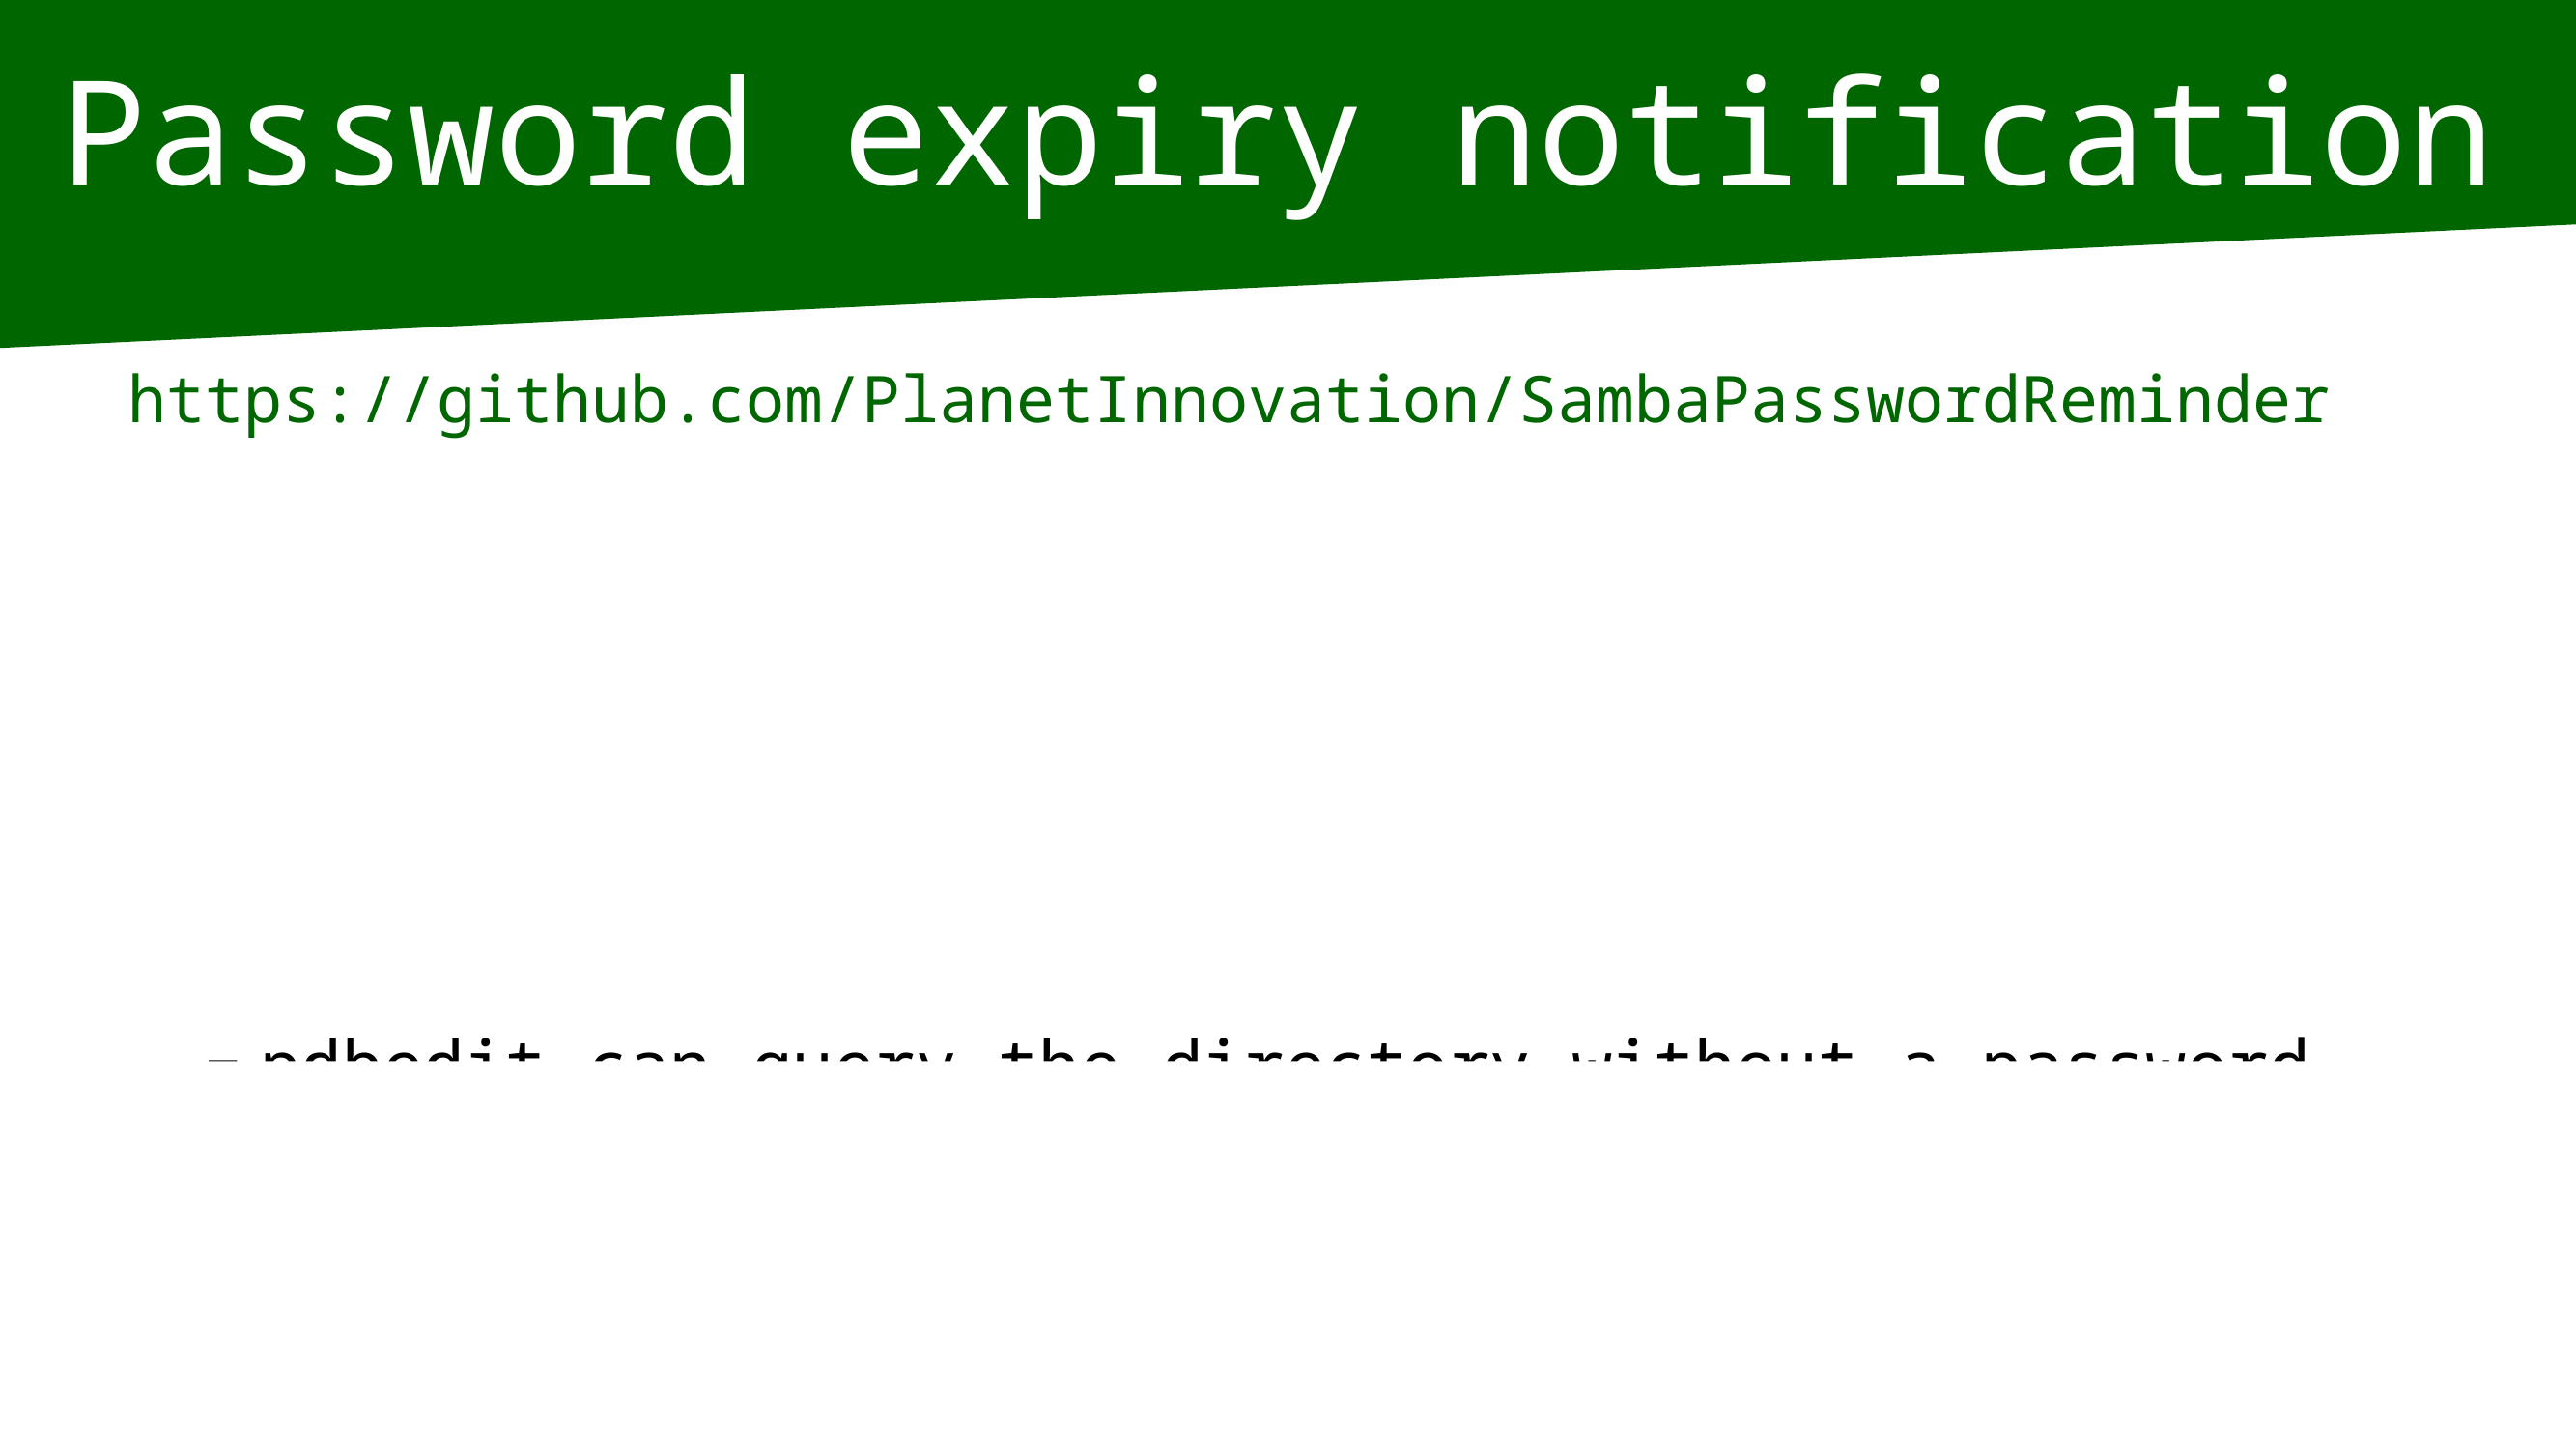

Password expiry notification
 https://github.com/PlanetInnovation/SambaPasswordReminder
# Why?
pdbedit vs ldapsearch
ldapsearh is faster
ldapsearch can perform complex queries
pdbedit can query the directory without a password